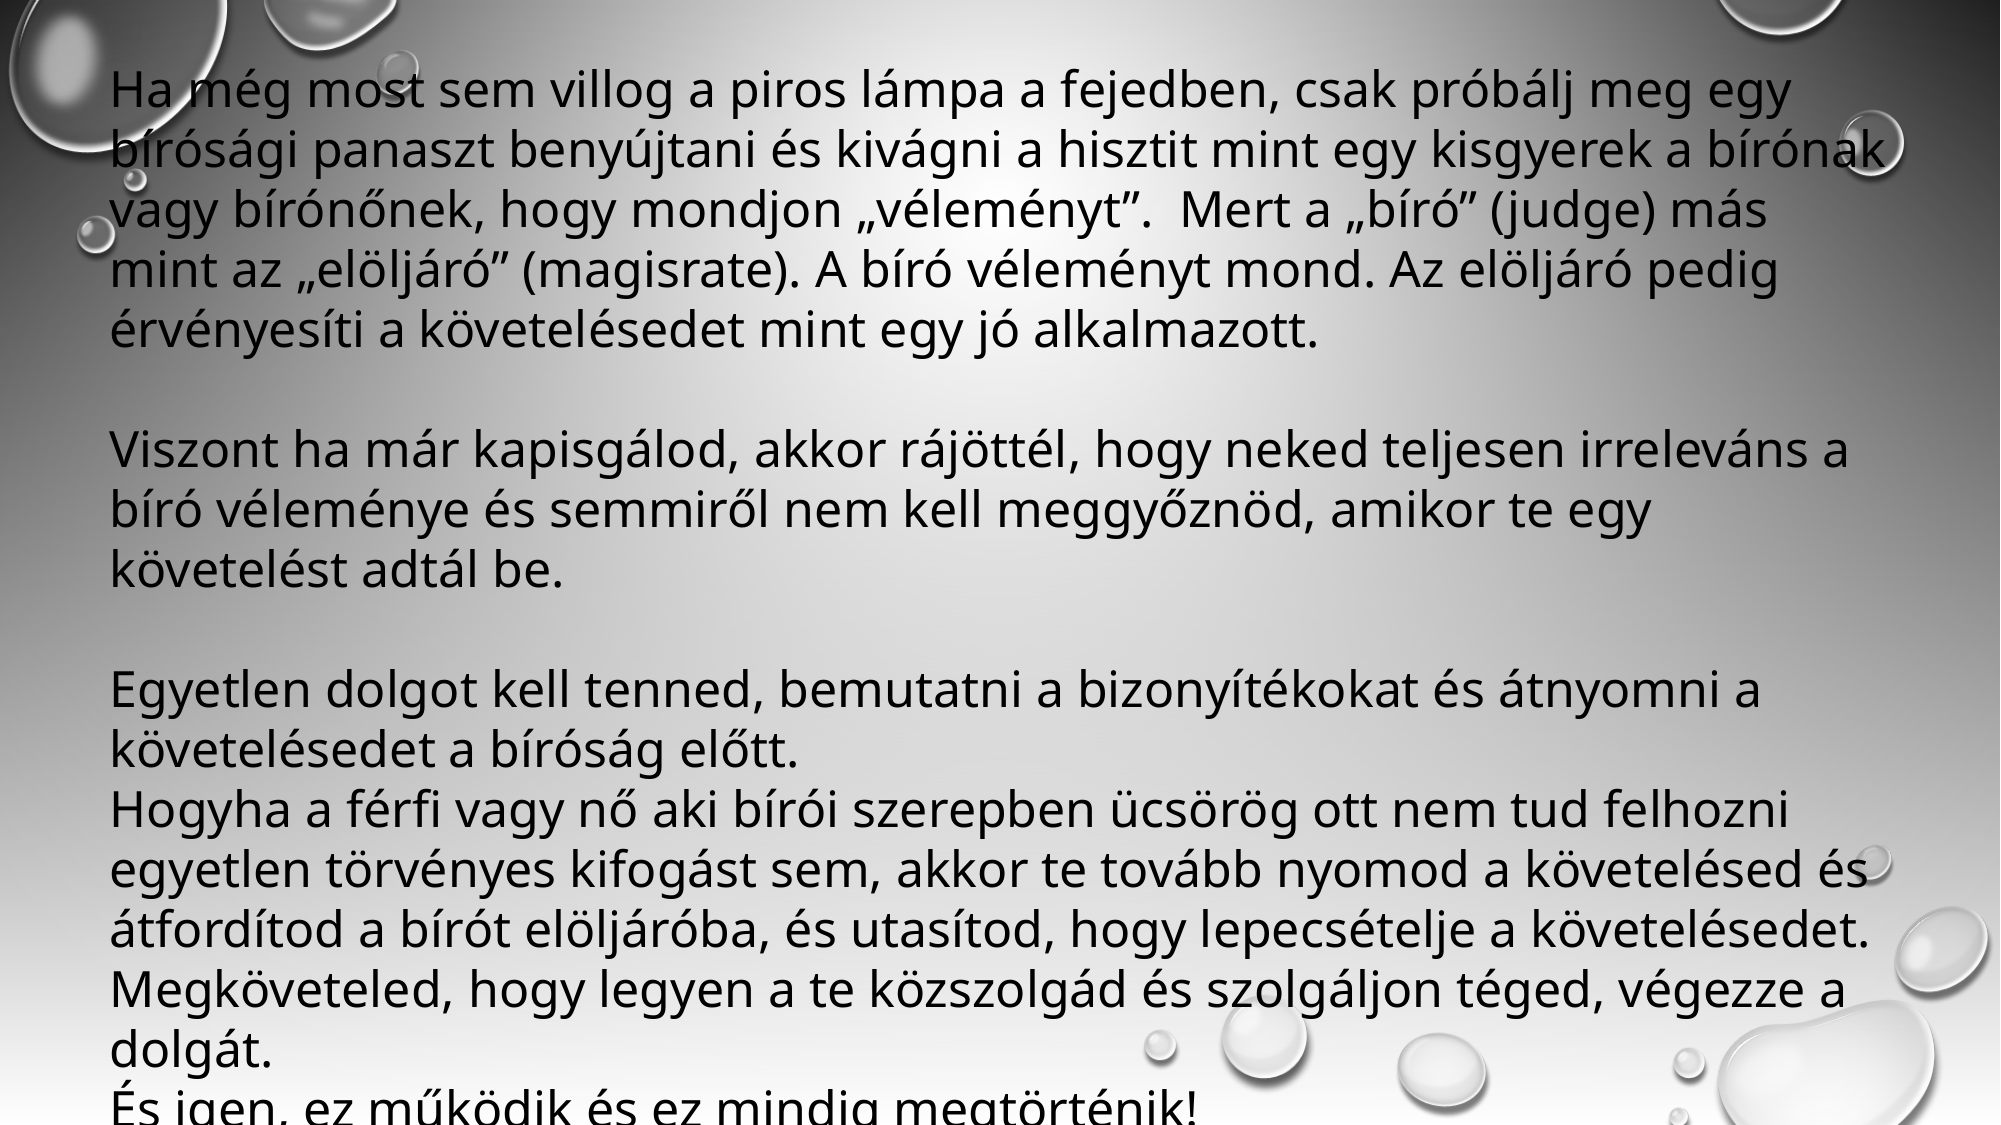

Ha még most sem villog a piros lámpa a fejedben, csak próbálj meg egy bírósági panaszt benyújtani és kivágni a hisztit mint egy kisgyerek a bírónak vagy bírónőnek, hogy mondjon „véleményt”. Mert a „bíró” (judge) más mint az „elöljáró” (magisrate). A bíró véleményt mond. Az elöljáró pedig érvényesíti a követelésedet mint egy jó alkalmazott.
Viszont ha már kapisgálod, akkor rájöttél, hogy neked teljesen irreleváns a bíró véleménye és semmiről nem kell meggyőznöd, amikor te egy követelést adtál be.
Egyetlen dolgot kell tenned, bemutatni a bizonyítékokat és átnyomni a követelésedet a bíróság előtt.
Hogyha a férfi vagy nő aki bírói szerepben ücsörög ott nem tud felhozni egyetlen törvényes kifogást sem, akkor te tovább nyomod a követelésed és átfordítod a bírót elöljáróba, és utasítod, hogy lepecsételje a követelésedet. Megköveteled, hogy legyen a te közszolgád és szolgáljon téged, végezze a dolgát.
És igen, ez működik és ez mindig megtörténik!